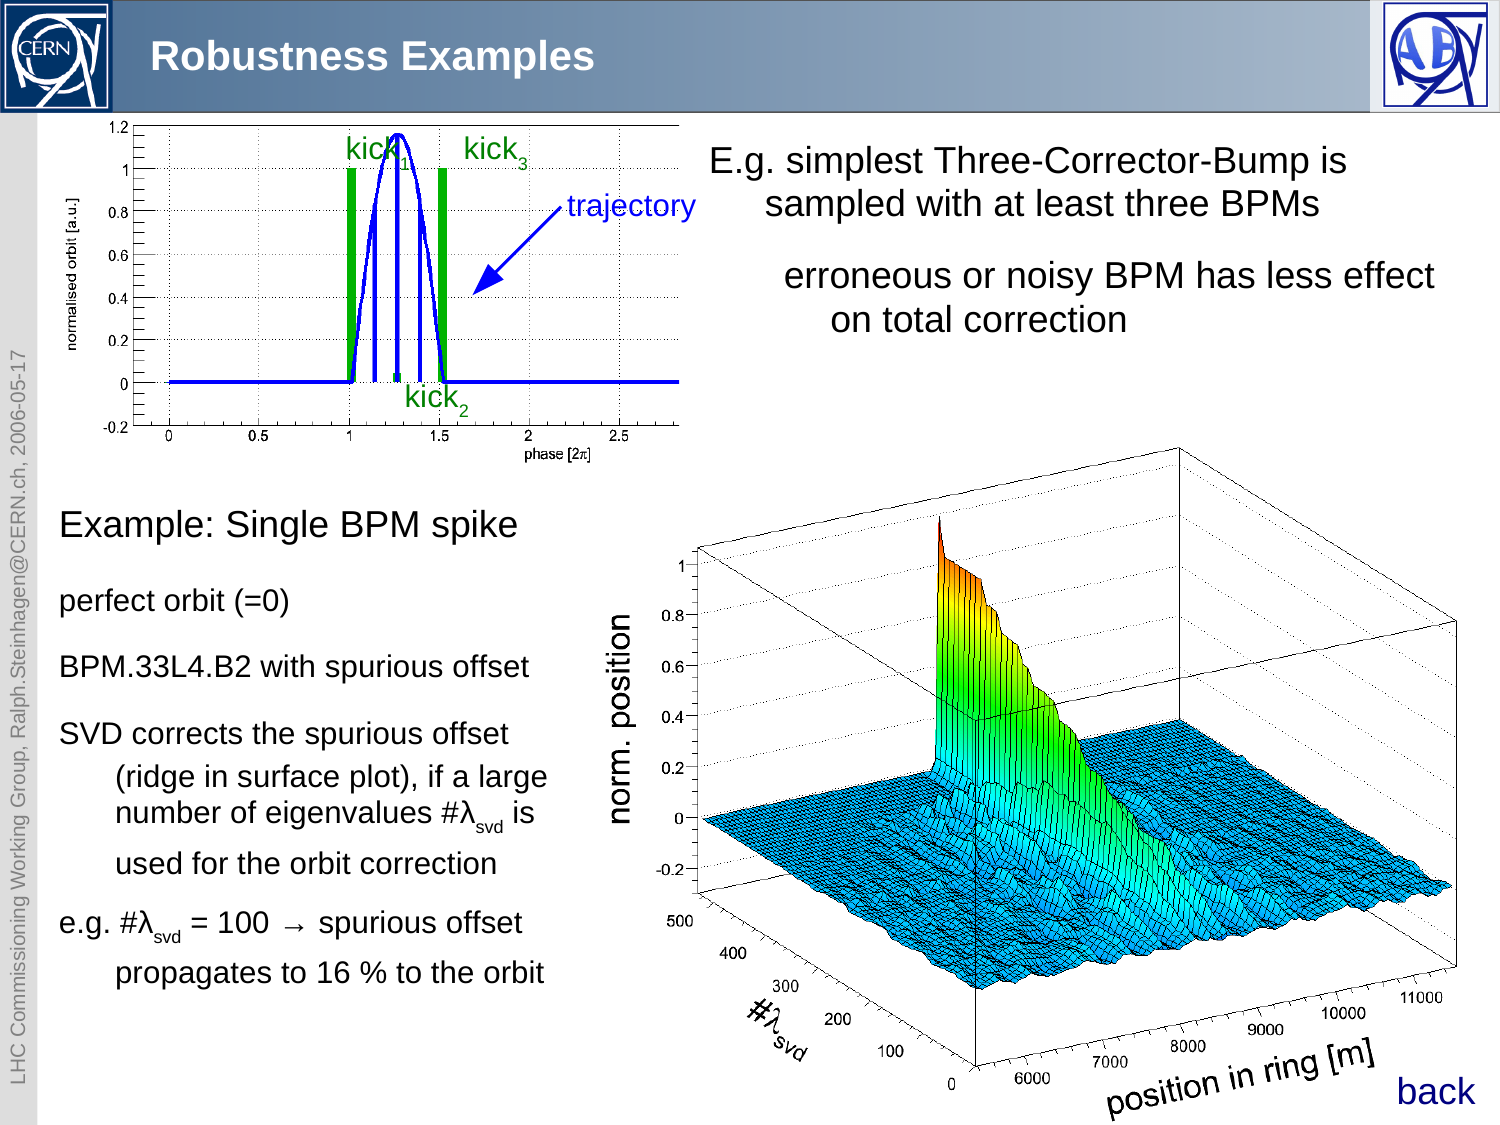

# Robustness Examples
kick1
kick3
E.g. simplest Three-Corrector-Bump is sampled with at least three BPMs
erroneous or noisy BPM has less effect on total correction
trajectory
kick2
Example: Single BPM spike
perfect orbit (=0)
BPM.33L4.B2 with spurious offset
SVD corrects the spurious offset (ridge in surface plot), if a large number of eigenvalues #λsvd is used for the orbit correction
e.g. #λsvd = 100 → spurious offset propagates to 16 % to the orbit
back